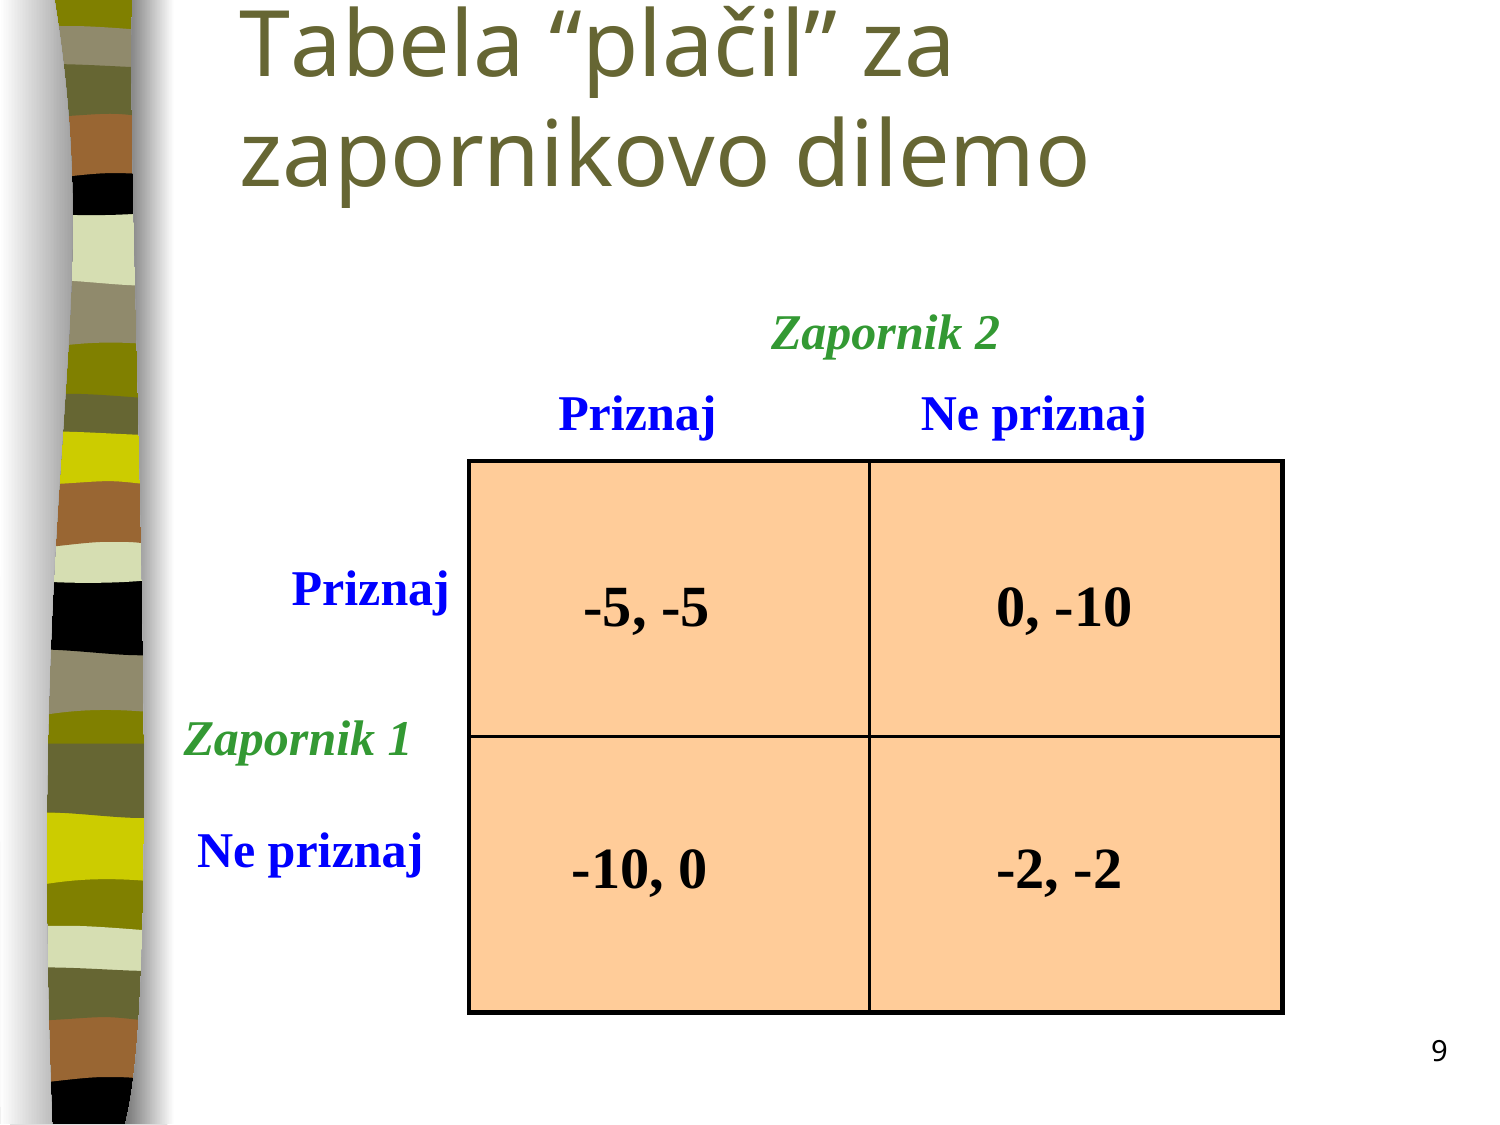

# Tabela “plačil” za zapornikovo dilemo
Zapornik 2
Priznaj
Ne priznaj
Priznaj
-5, -5
0, -10
Zapornik 1
Ne priznaj
-10, 0
-2, -2